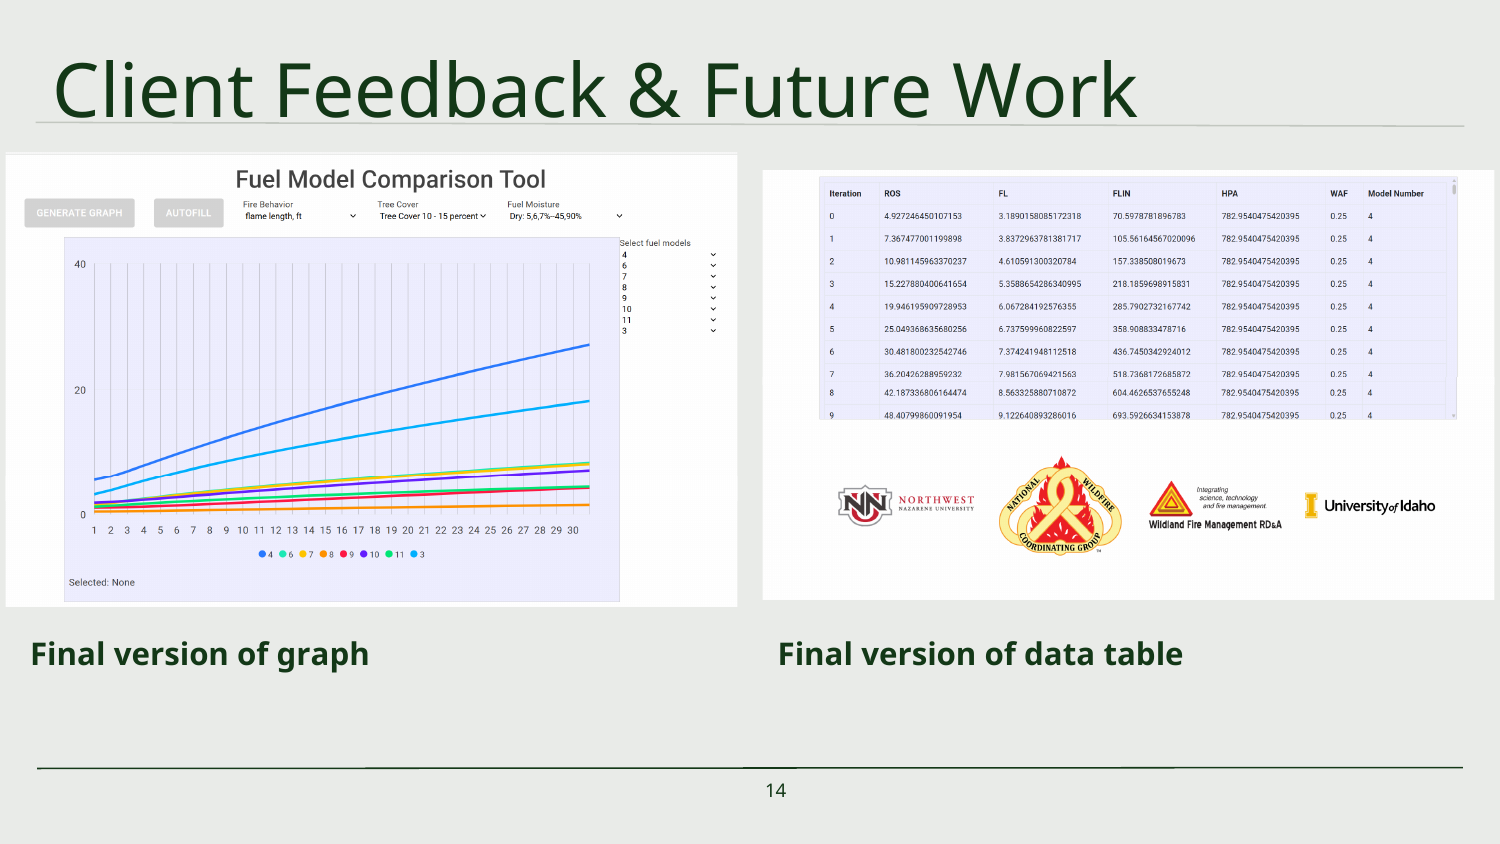

Client Feedback & Future Work
# n
Final version of graph
Final version of data table
14